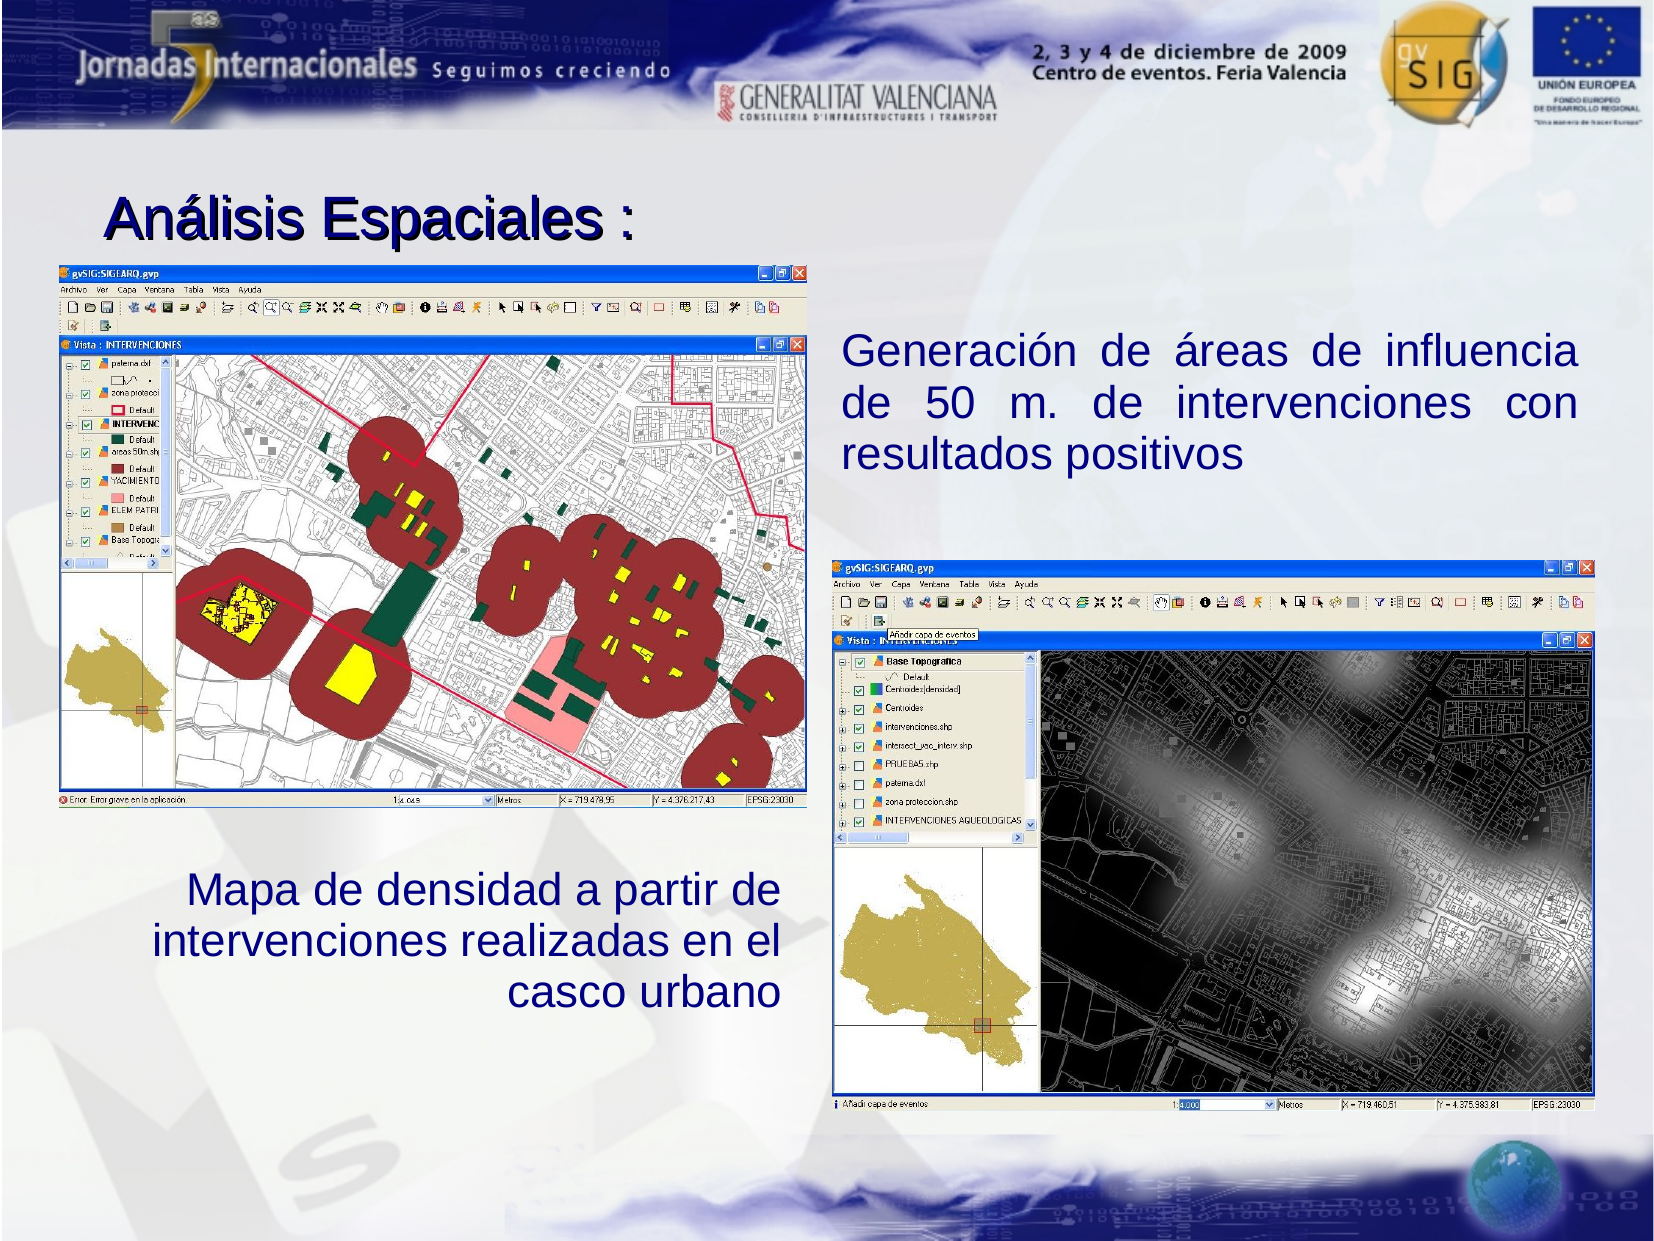

Análisis Espaciales :
Generación de áreas de influencia de 50 m. de intervenciones con resultados positivos
Mapa de densidad a partir de intervenciones realizadas en el casco urbano